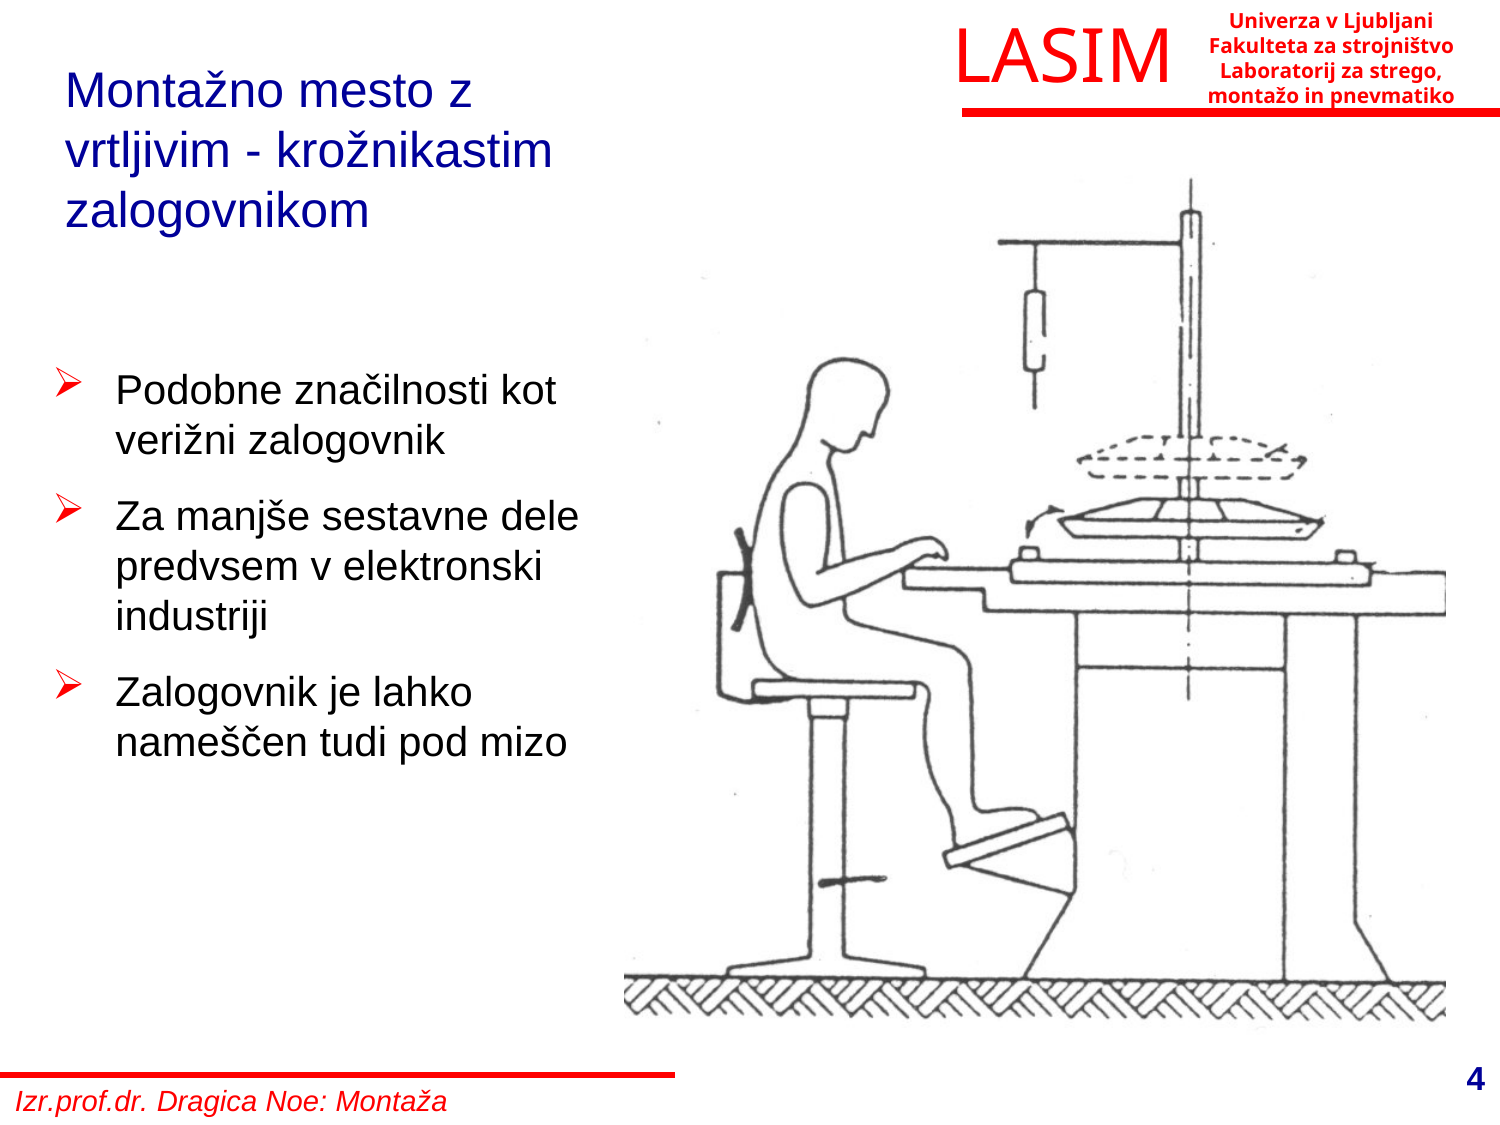

Montažno mesto z vrtljivim - krožnikastim zalogovnikom
Podobne značilnosti kot verižni zalogovnik
Za manjše sestavne dele predvsem v elektronski industriji
Zalogovnik je lahko nameščen tudi pod mizo